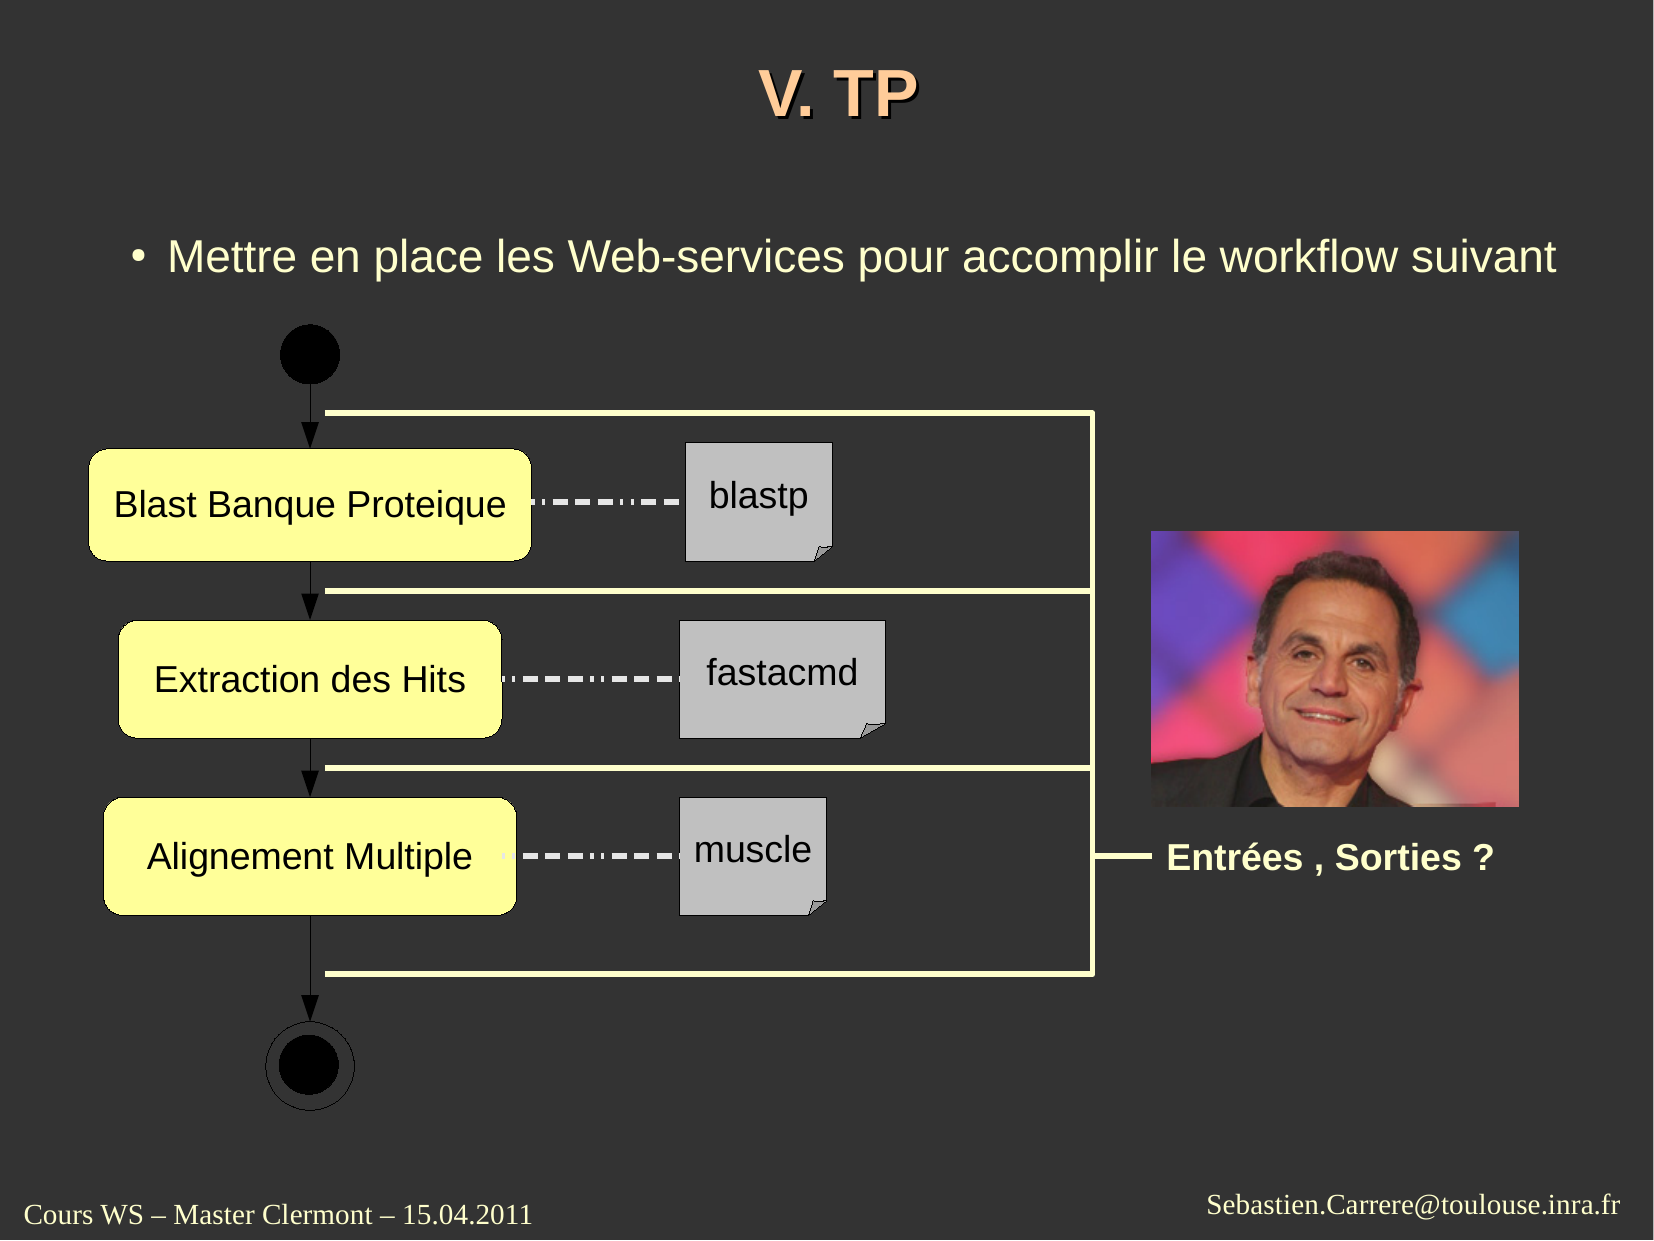

# V. TP
Mettre en place les Web-services pour accomplir le workflow suivant
Blast Banque Proteique
Extraction des Hits
Alignement Multiple
blastp
fastacmd
muscle
Entrées , Sorties ?